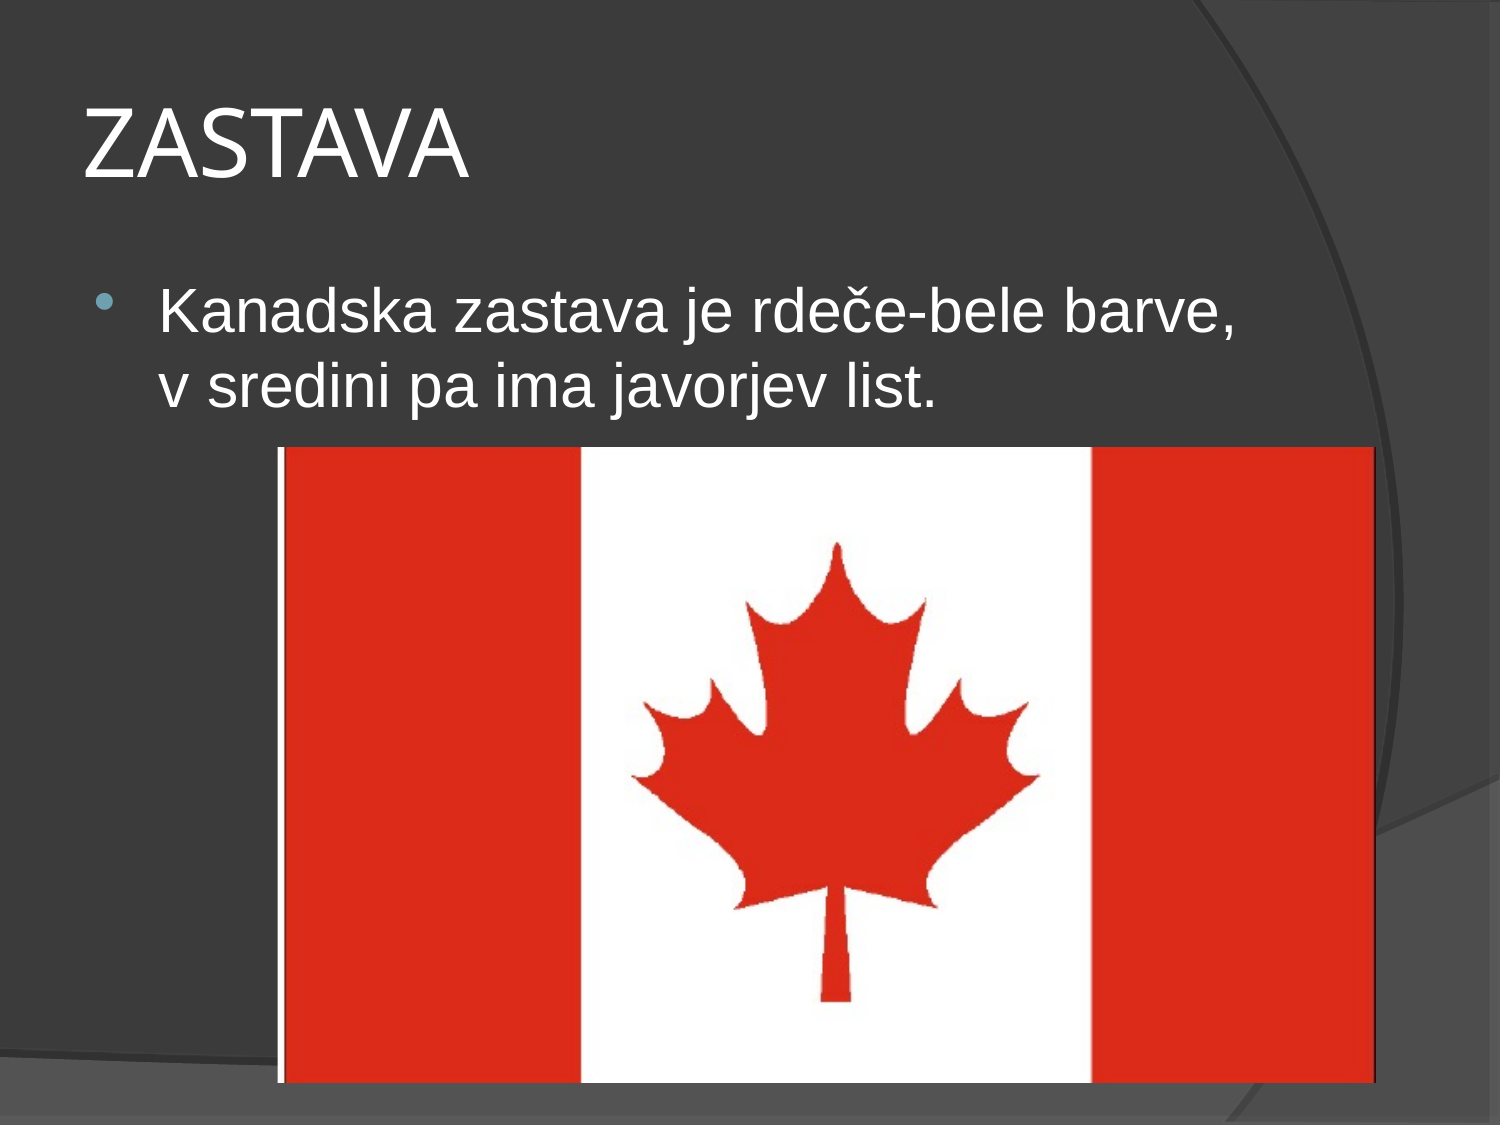

# ZASTAVA
Kanadska zastava je rdeče-bele barve, v sredini pa ima javorjev list.